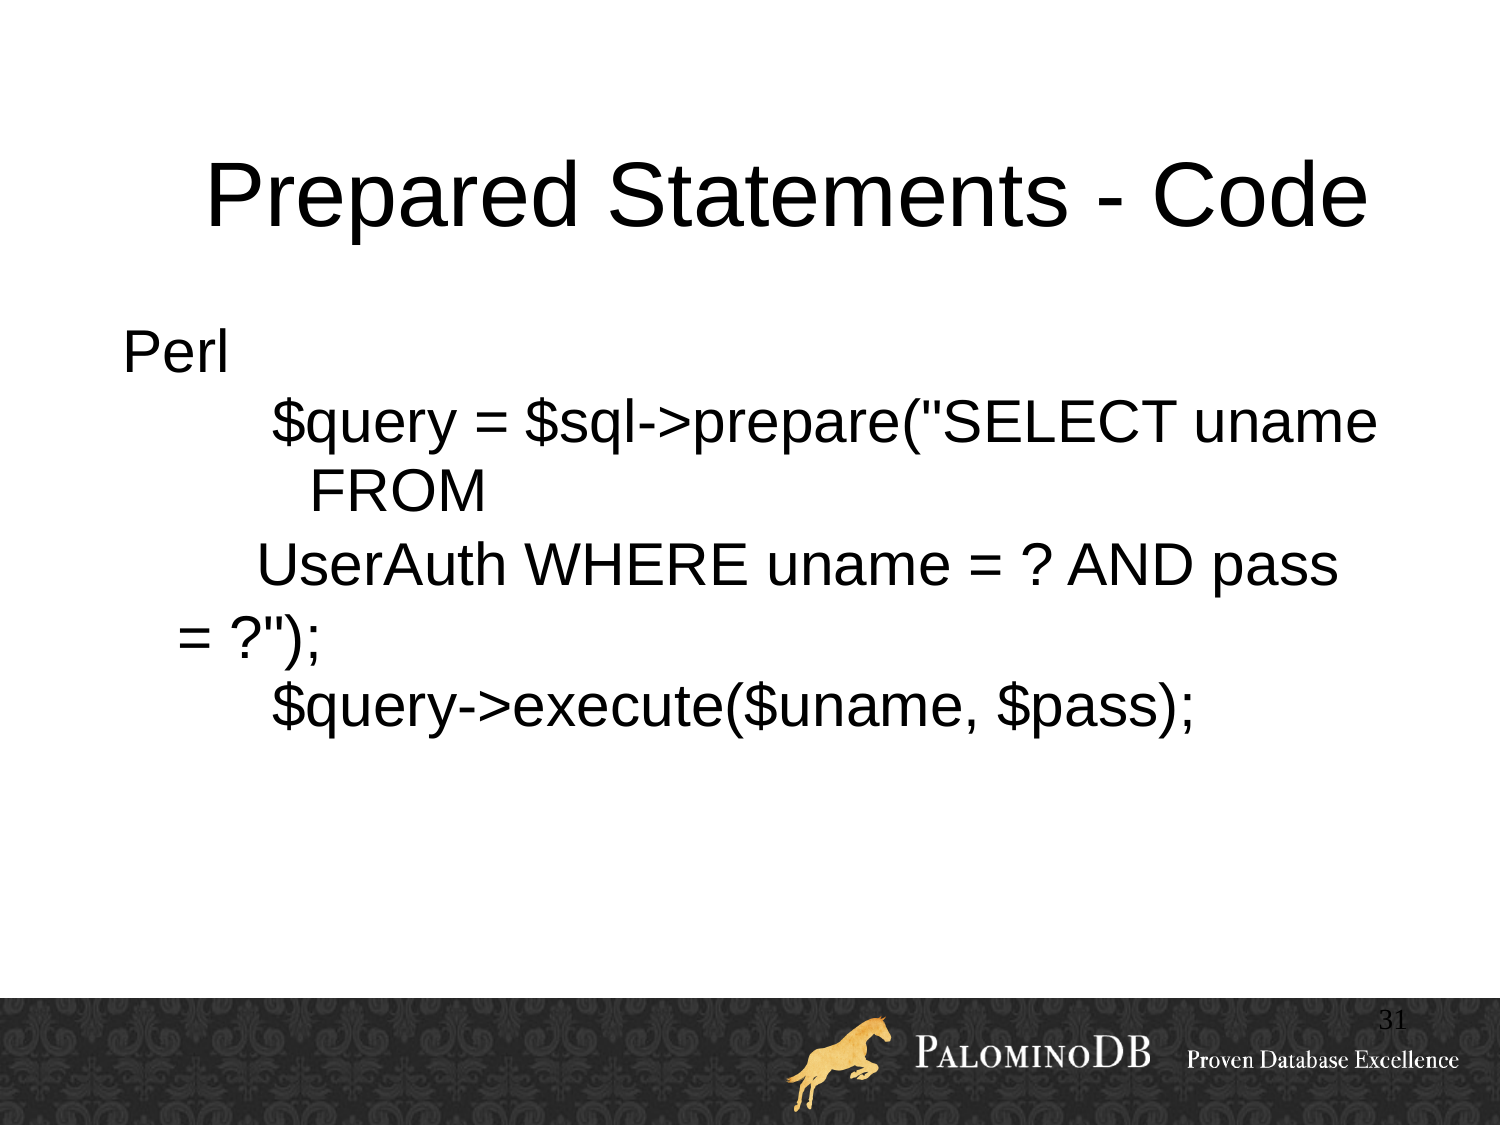

Perl
$query = $sql->prepare("SELECT uname FROM
 UserAuth WHERE uname = ? AND pass = ?");
$query->execute($uname, $pass);
# Prepared Statements - Code